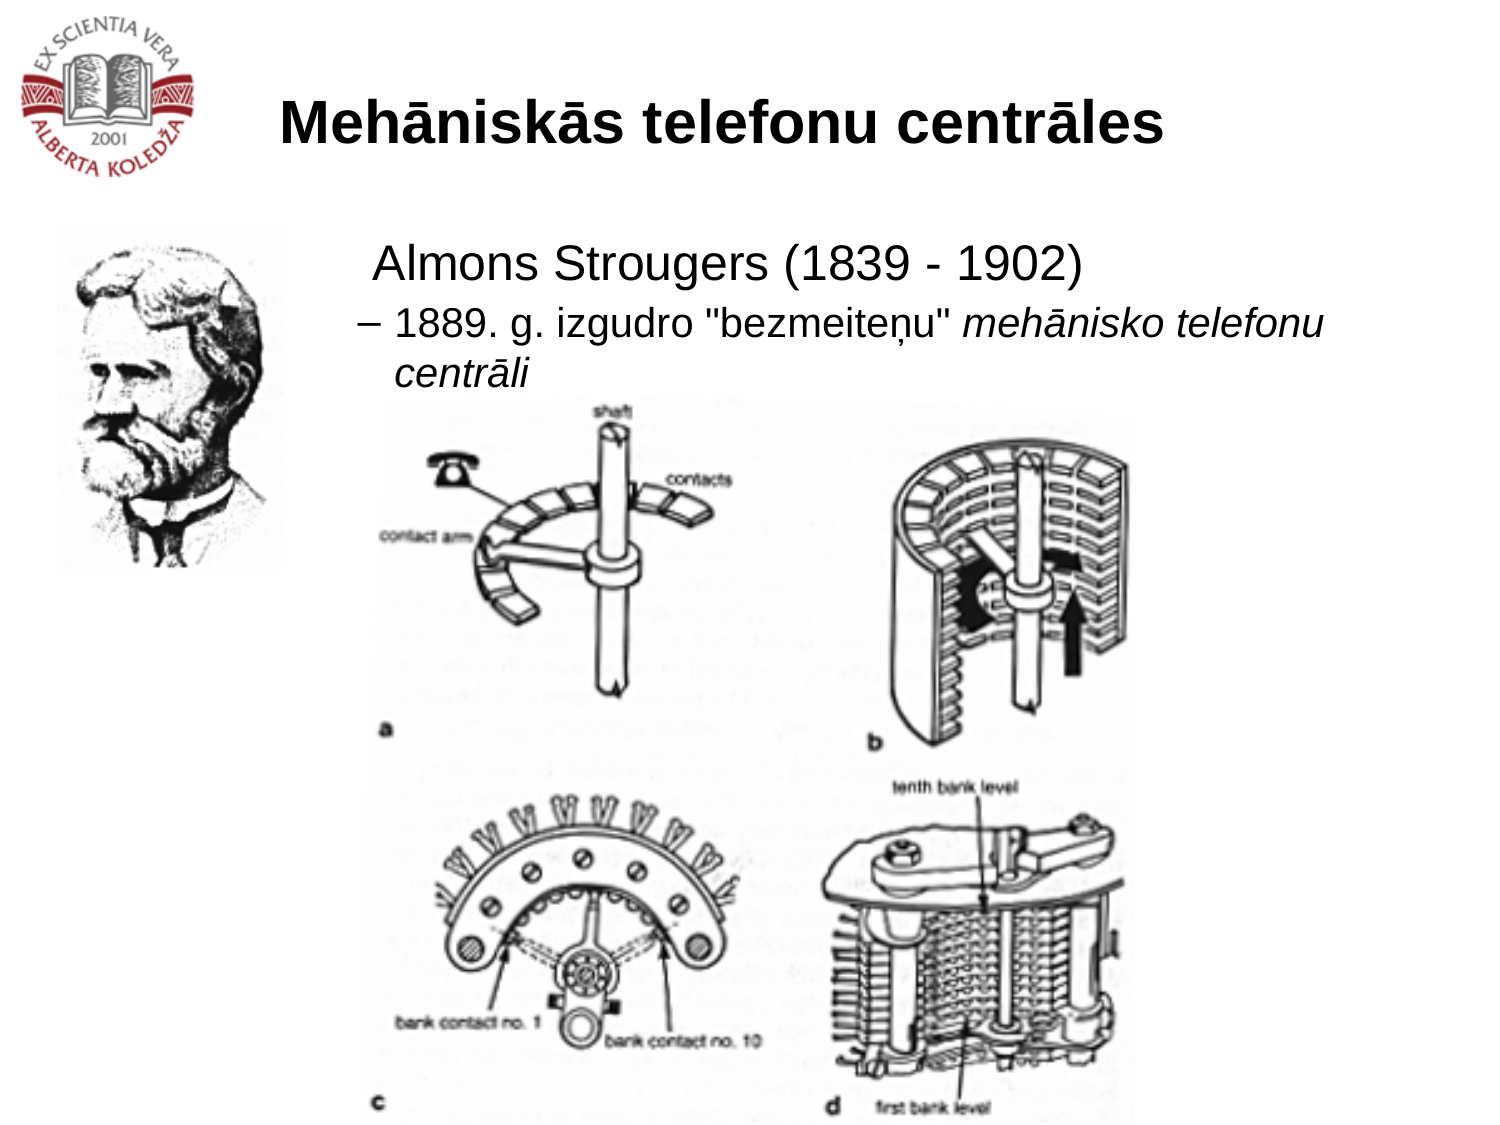

# Mehāniskās telefonu centrāles
Almons Strougers (1839 - 1902)
1889. g. izgudro "bezmeiteņu" mehānisko telefonu centrāli